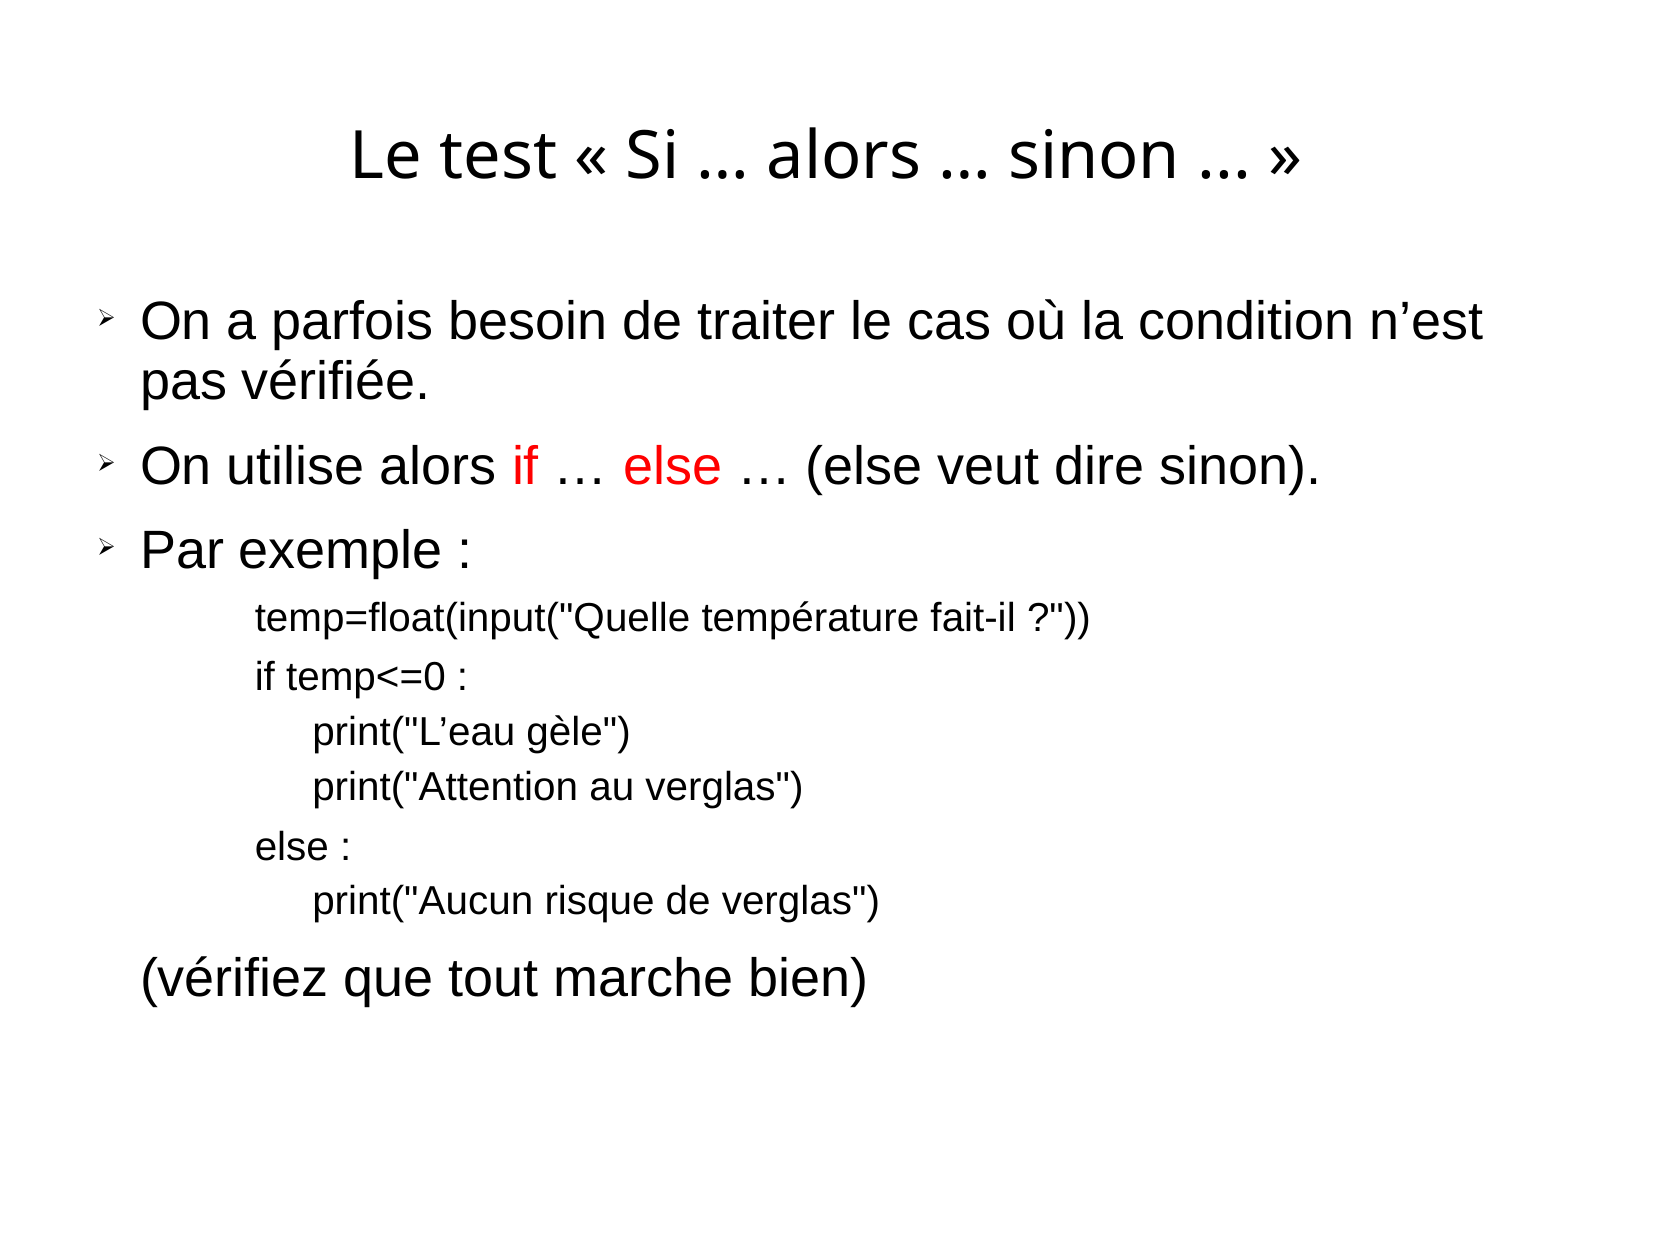

# Le test « Si … alors … sinon ... »
On a parfois besoin de traiter le cas où la condition n’est pas vérifiée.
On utilise alors if … else … (else veut dire sinon).
Par exemple :
temp=float(input("Quelle température fait-il ?"))
if temp<=0 :
print("L’eau gèle")
print("Attention au verglas")
else :
print("Aucun risque de verglas")
(vérifiez que tout marche bien)